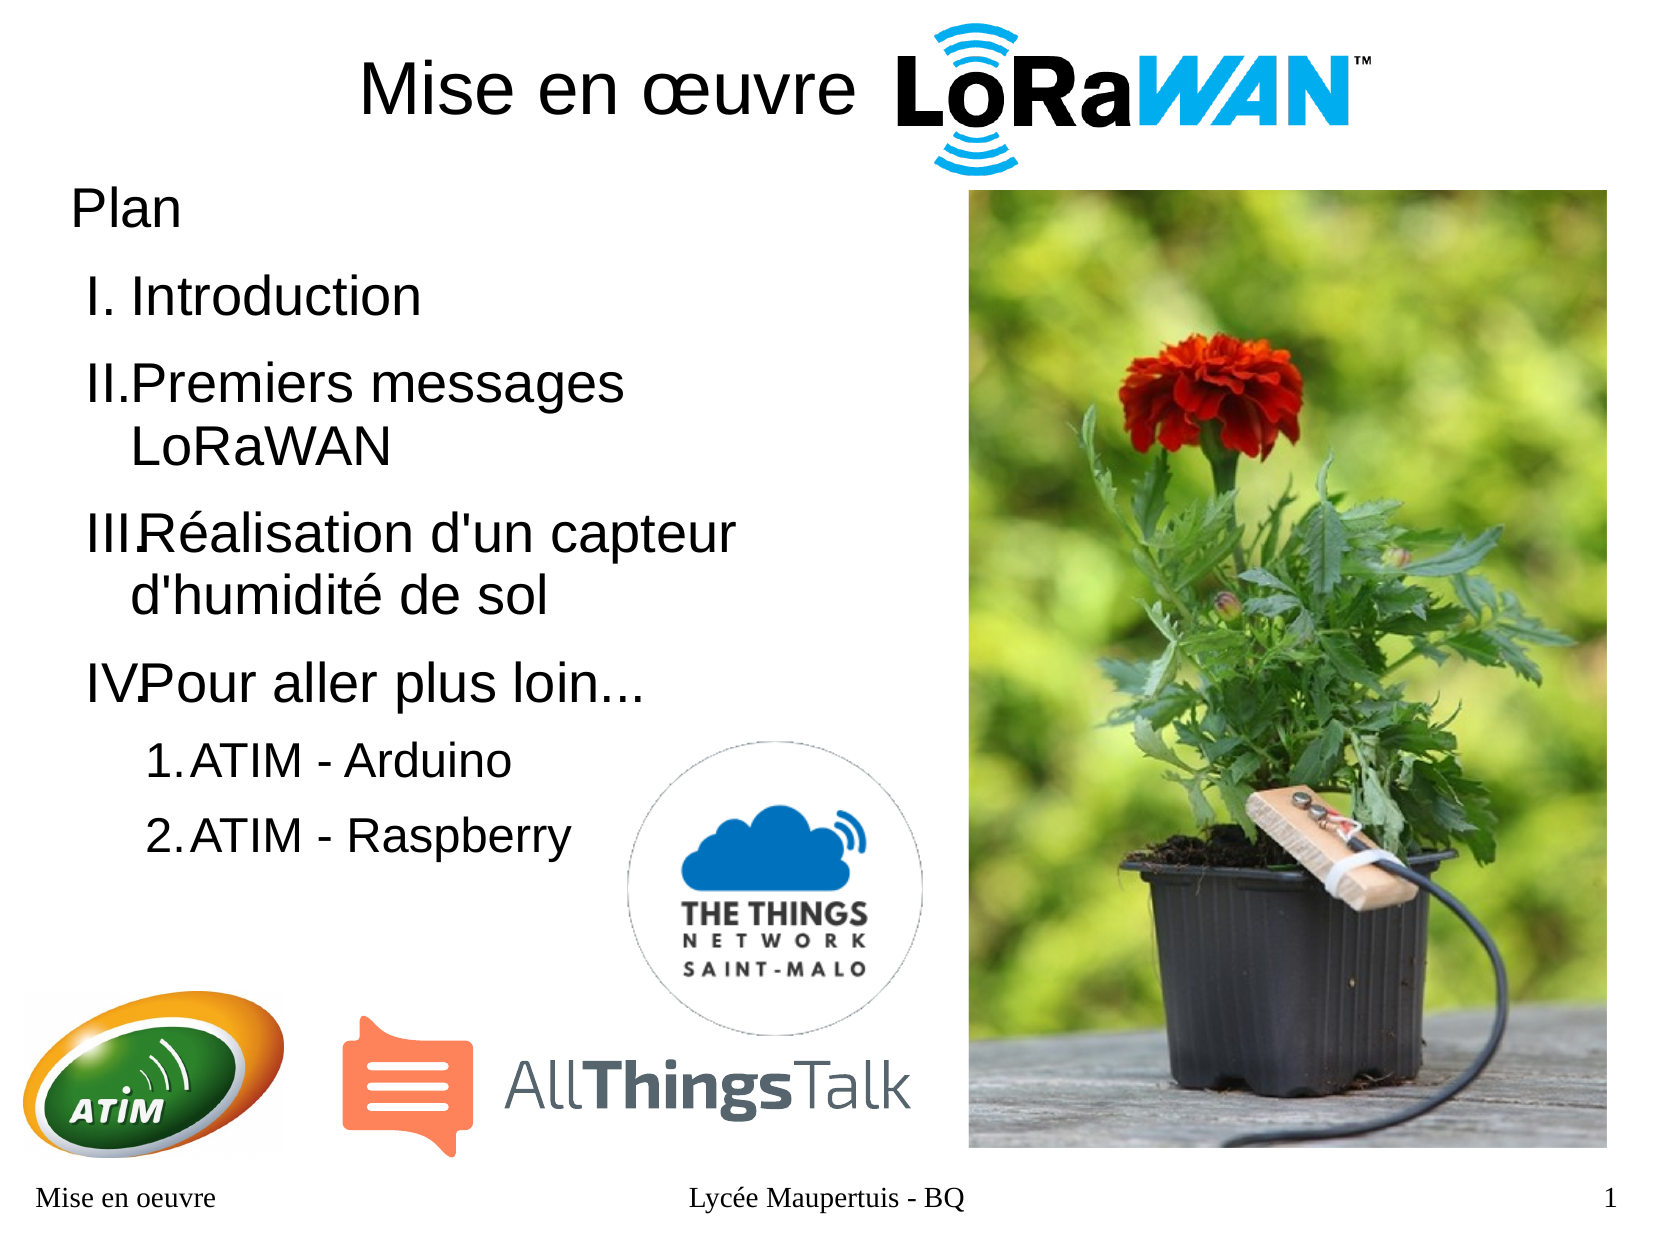

# Mise en œuvre
Plan
Introduction
Premiers messages LoRaWAN
Réalisation d'un capteur d'humidité de sol
Pour aller plus loin...
ATIM - Arduino
ATIM - Raspberry
Mise en oeuvre
Lycée Maupertuis - BQ
1